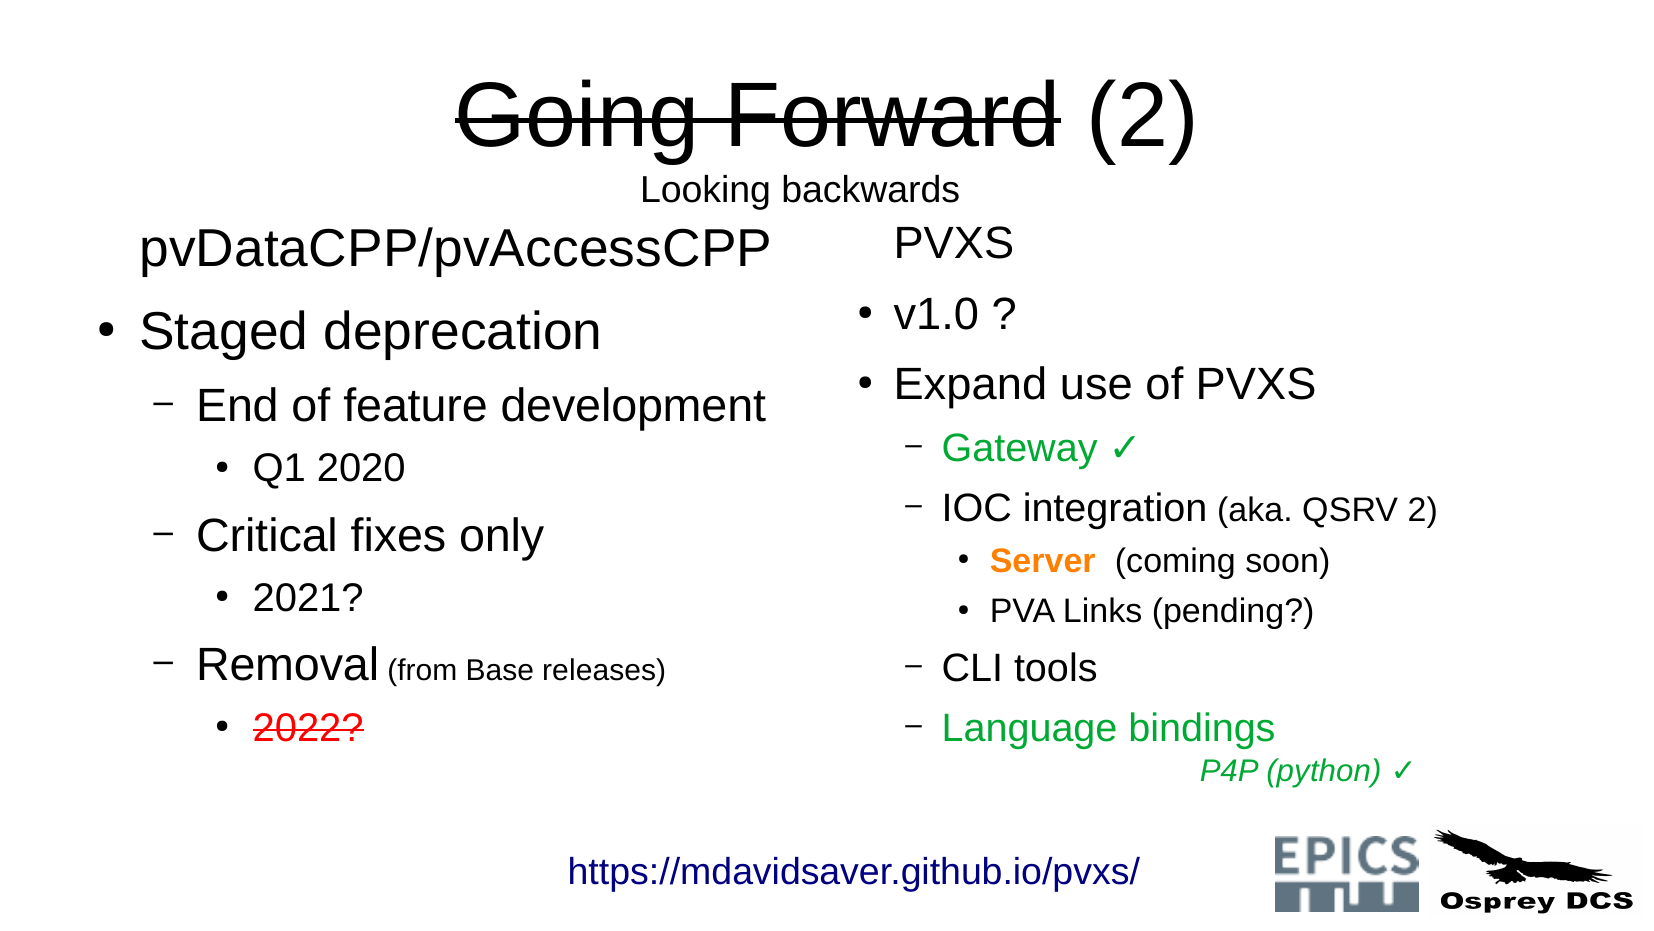

Going Forward (2)
Looking backwards
# pvDataCPP/pvAccessCPP
Staged deprecation
End of feature development
Q1 2020
Critical fixes only
2021?
Removal (from Base releases)
2022?
PVXS
v1.0 ?
Expand use of PVXS
Gateway ✓
IOC integration (aka. QSRV 2)
Server (coming soon)
PVA Links (pending?)
CLI tools
Language bindings
P4P (python) ✓